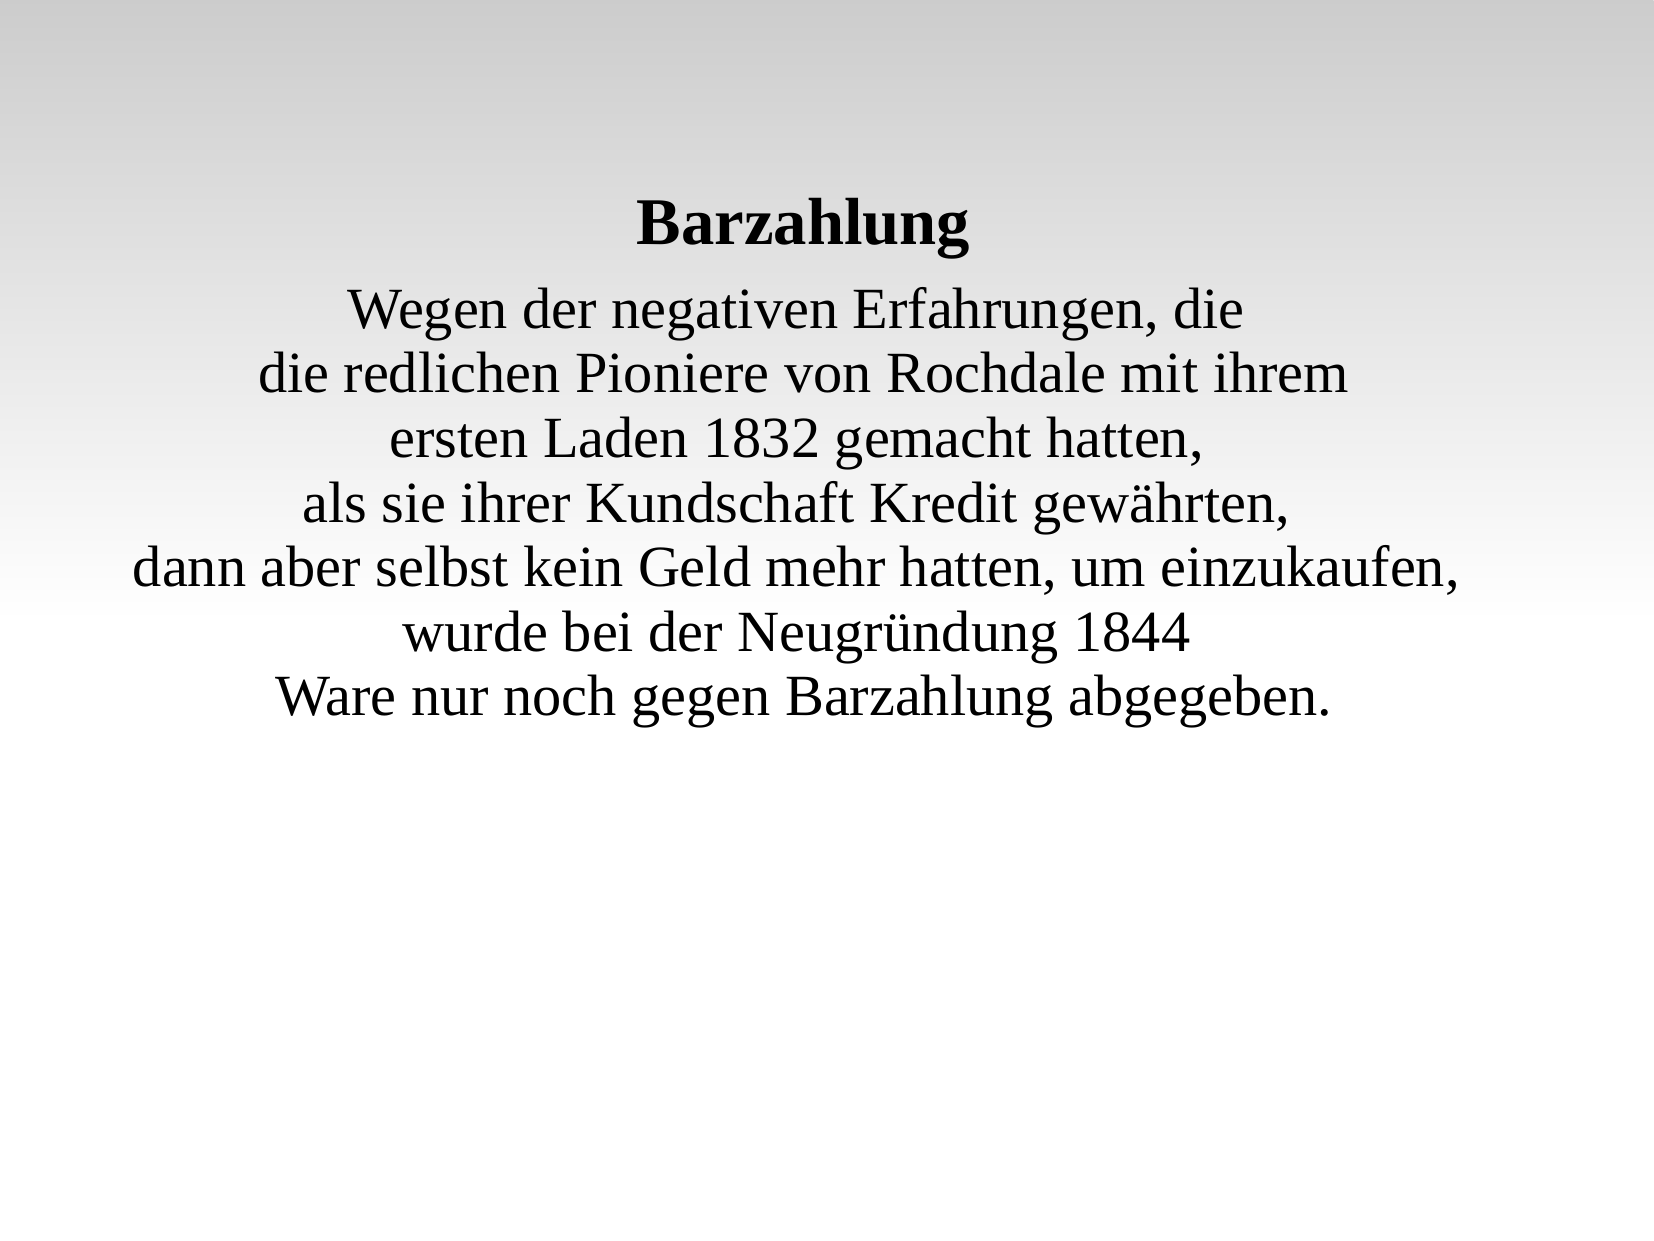

Barzahlung
Wegen der negativen Erfahrungen, die
die redlichen Pioniere von Rochdale mit ihrem
ersten Laden 1832 gemacht hatten,
als sie ihrer Kundschaft Kredit gewährten,
dann aber selbst kein Geld mehr hatten, um einzukaufen,
wurde bei der Neugründung 1844
Ware nur noch gegen Barzahlung abgegeben.